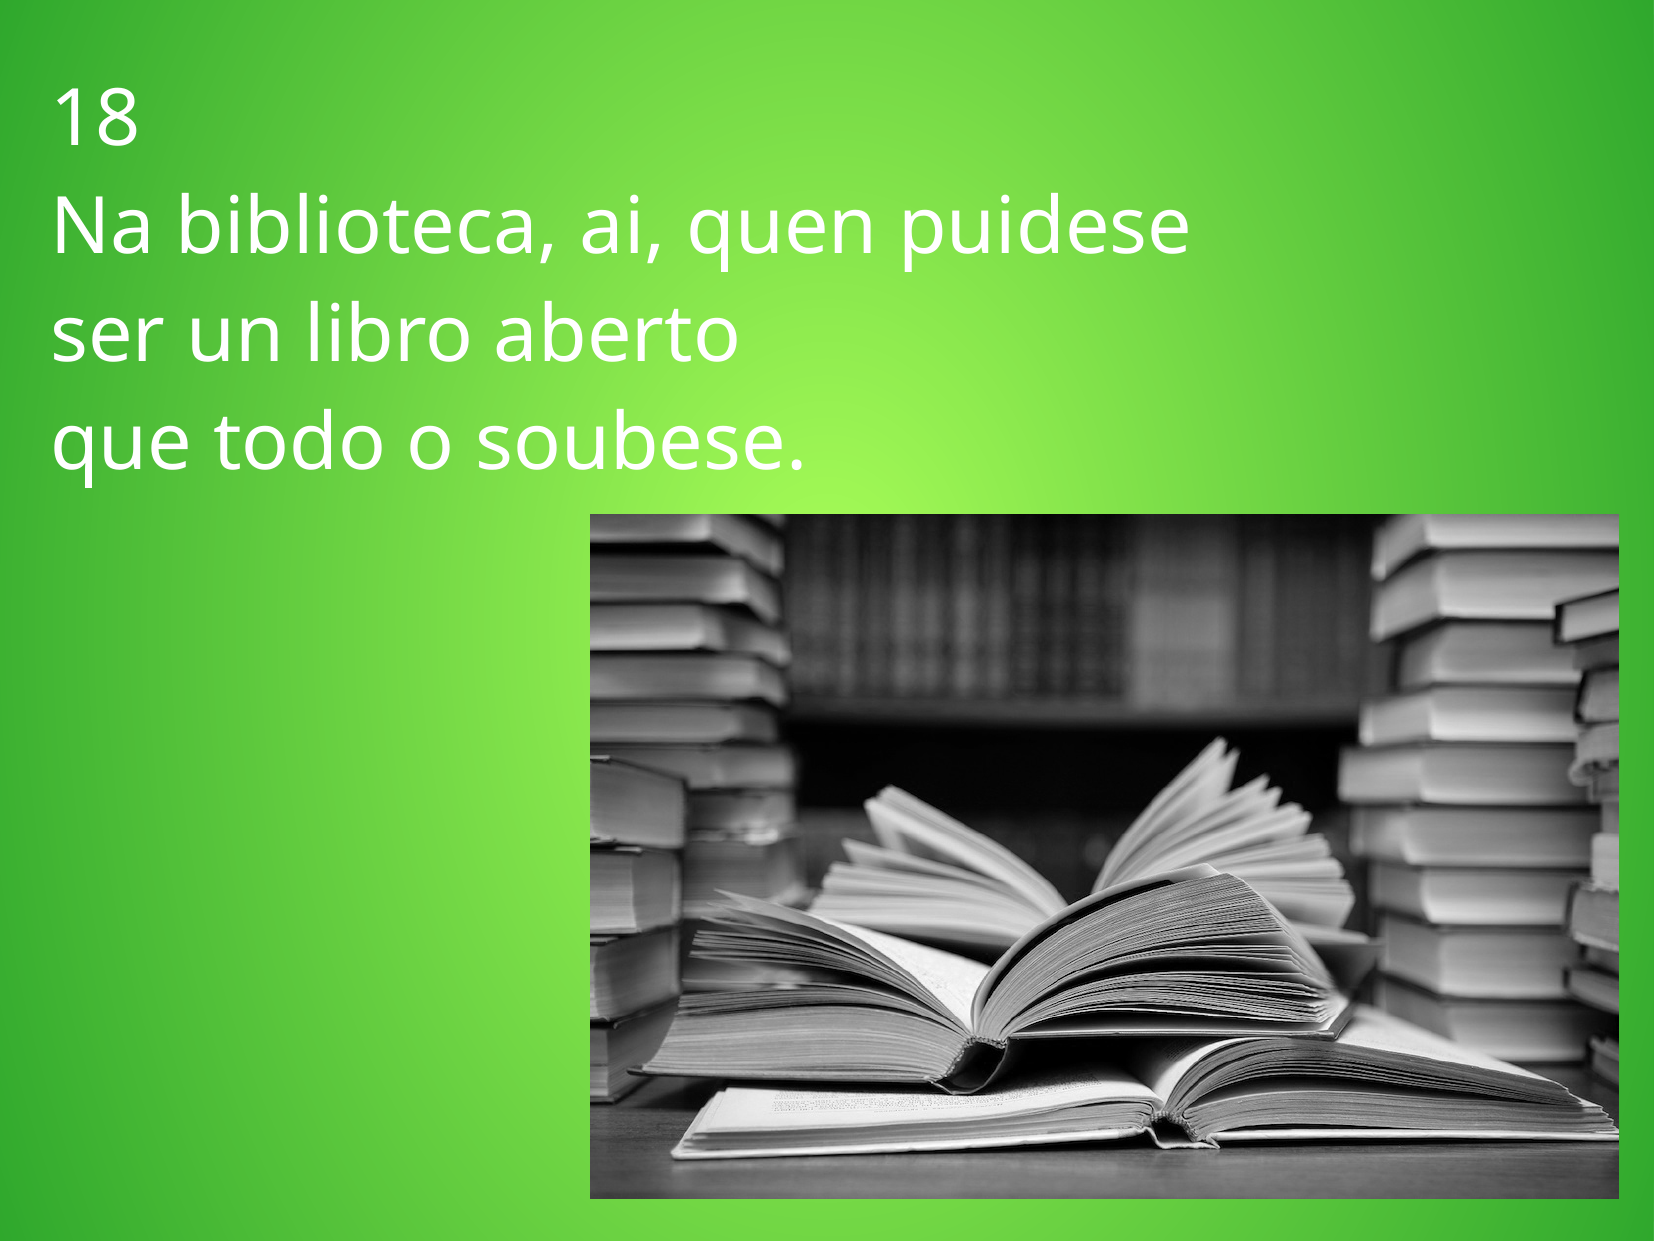

18
Na biblioteca, ai, quen puidese
ser un libro aberto
que todo o soubese.